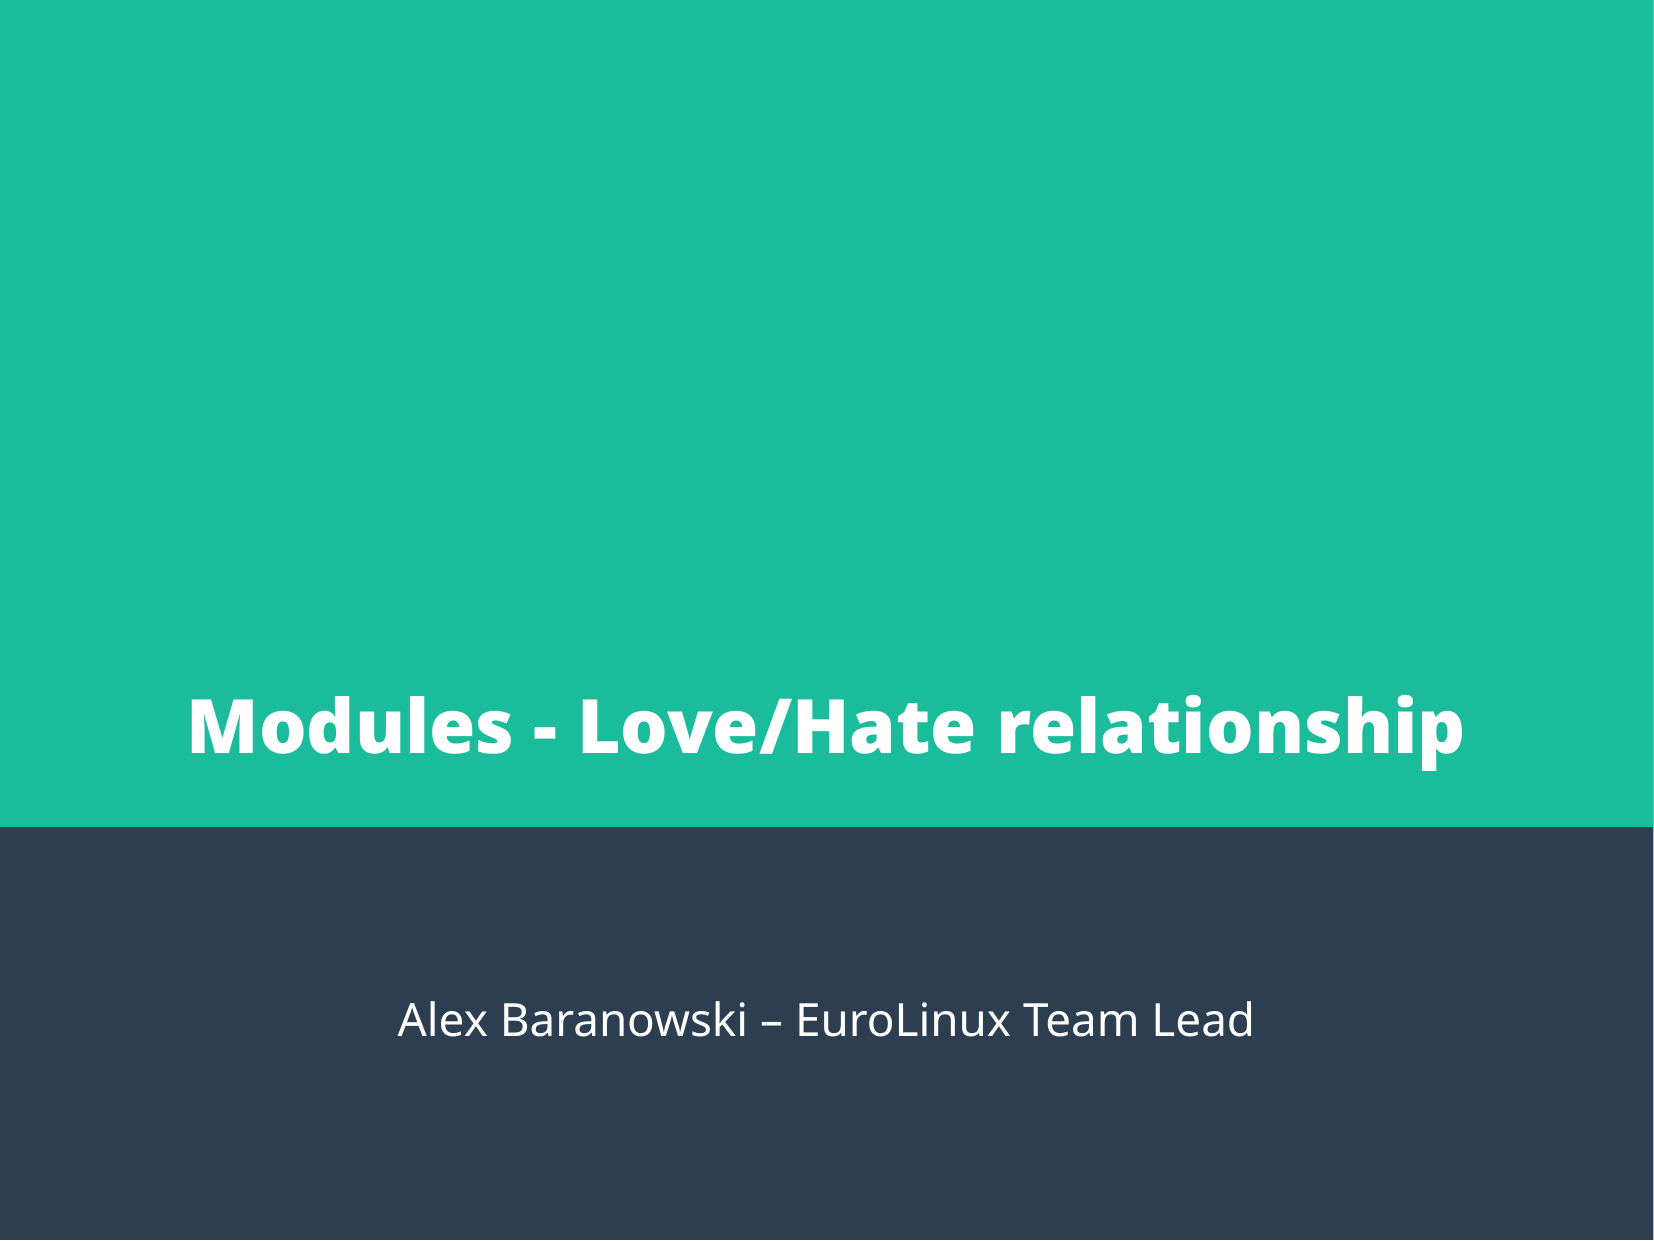

# Modules - Love/Hate relationship
Alex Baranowski – EuroLinux Team Lead